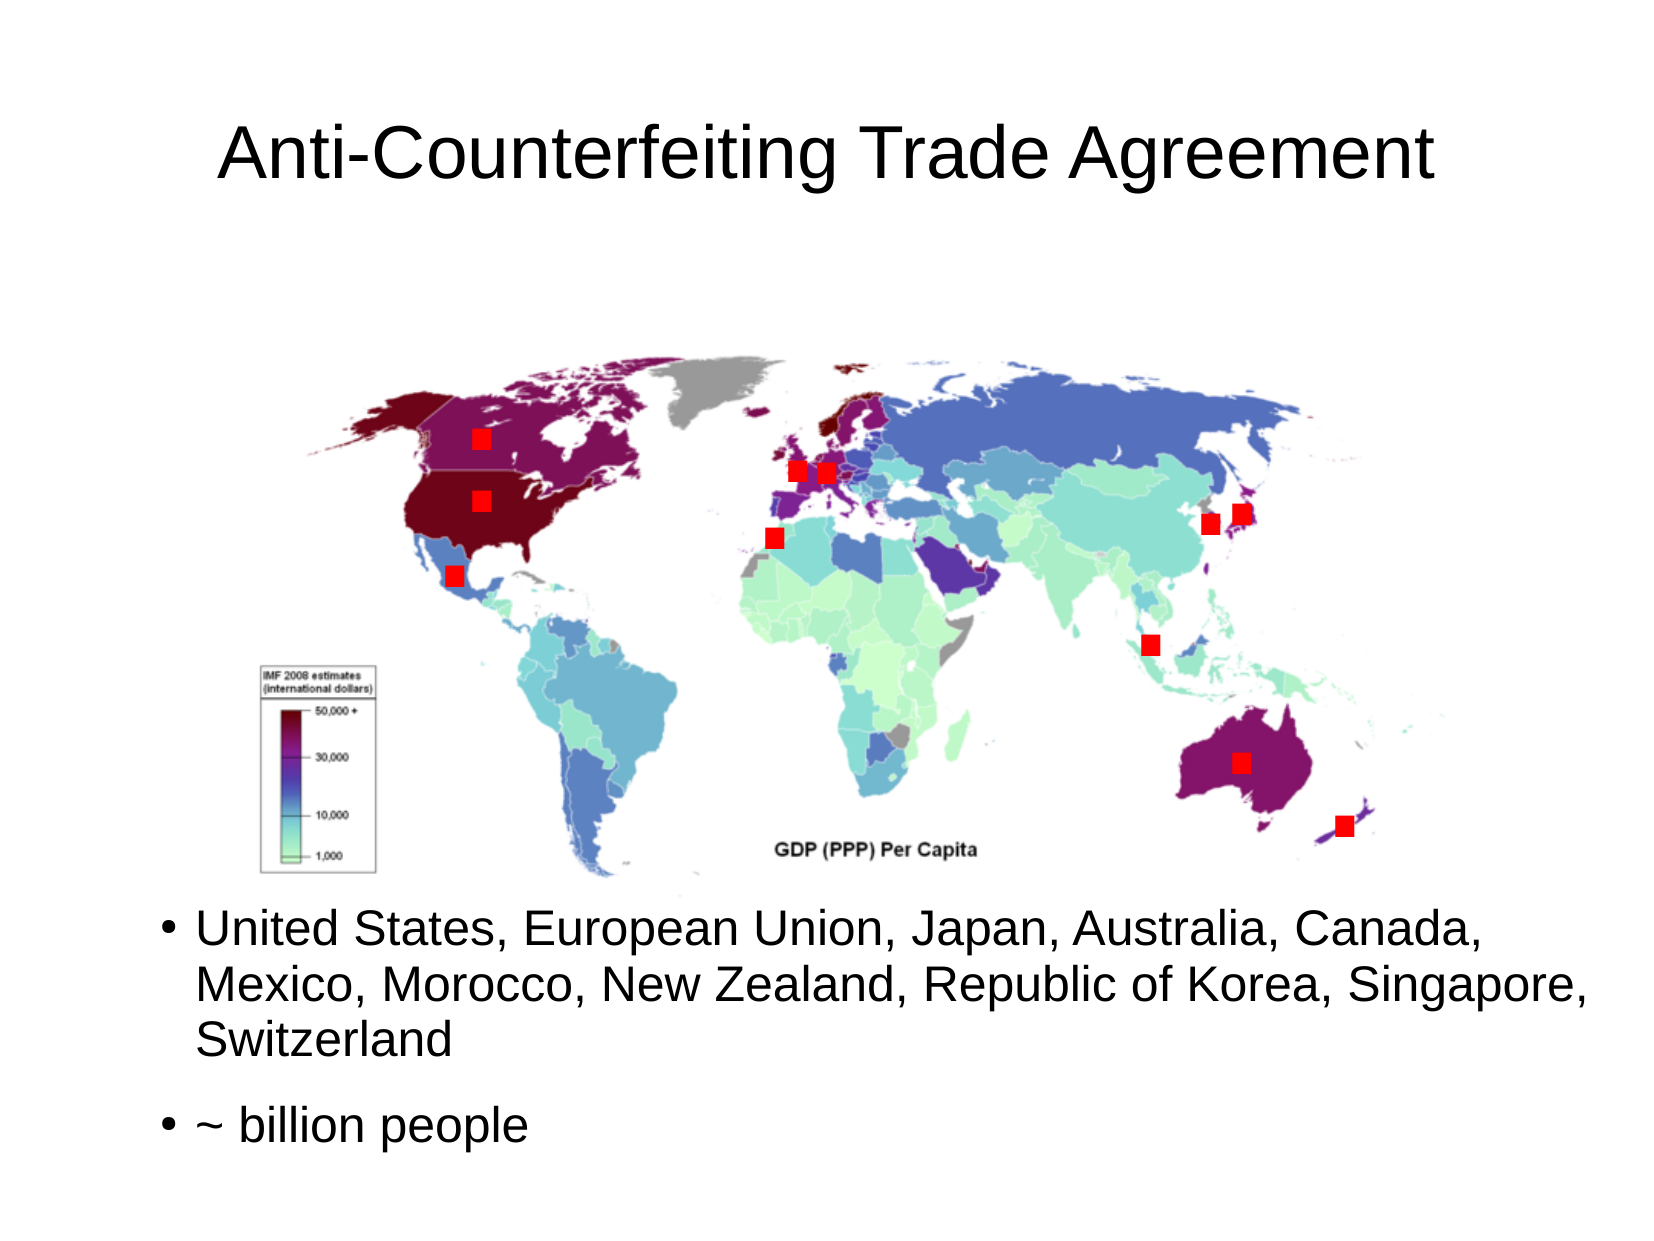

# Anti-Counterfeiting Trade Agreement
.
.
.
.
.
.
.
.
.
.
.
United States, European Union, Japan, Australia, Canada, Mexico, Morocco, New Zealand, Republic of Korea, Singapore, Switzerland
~ billion people